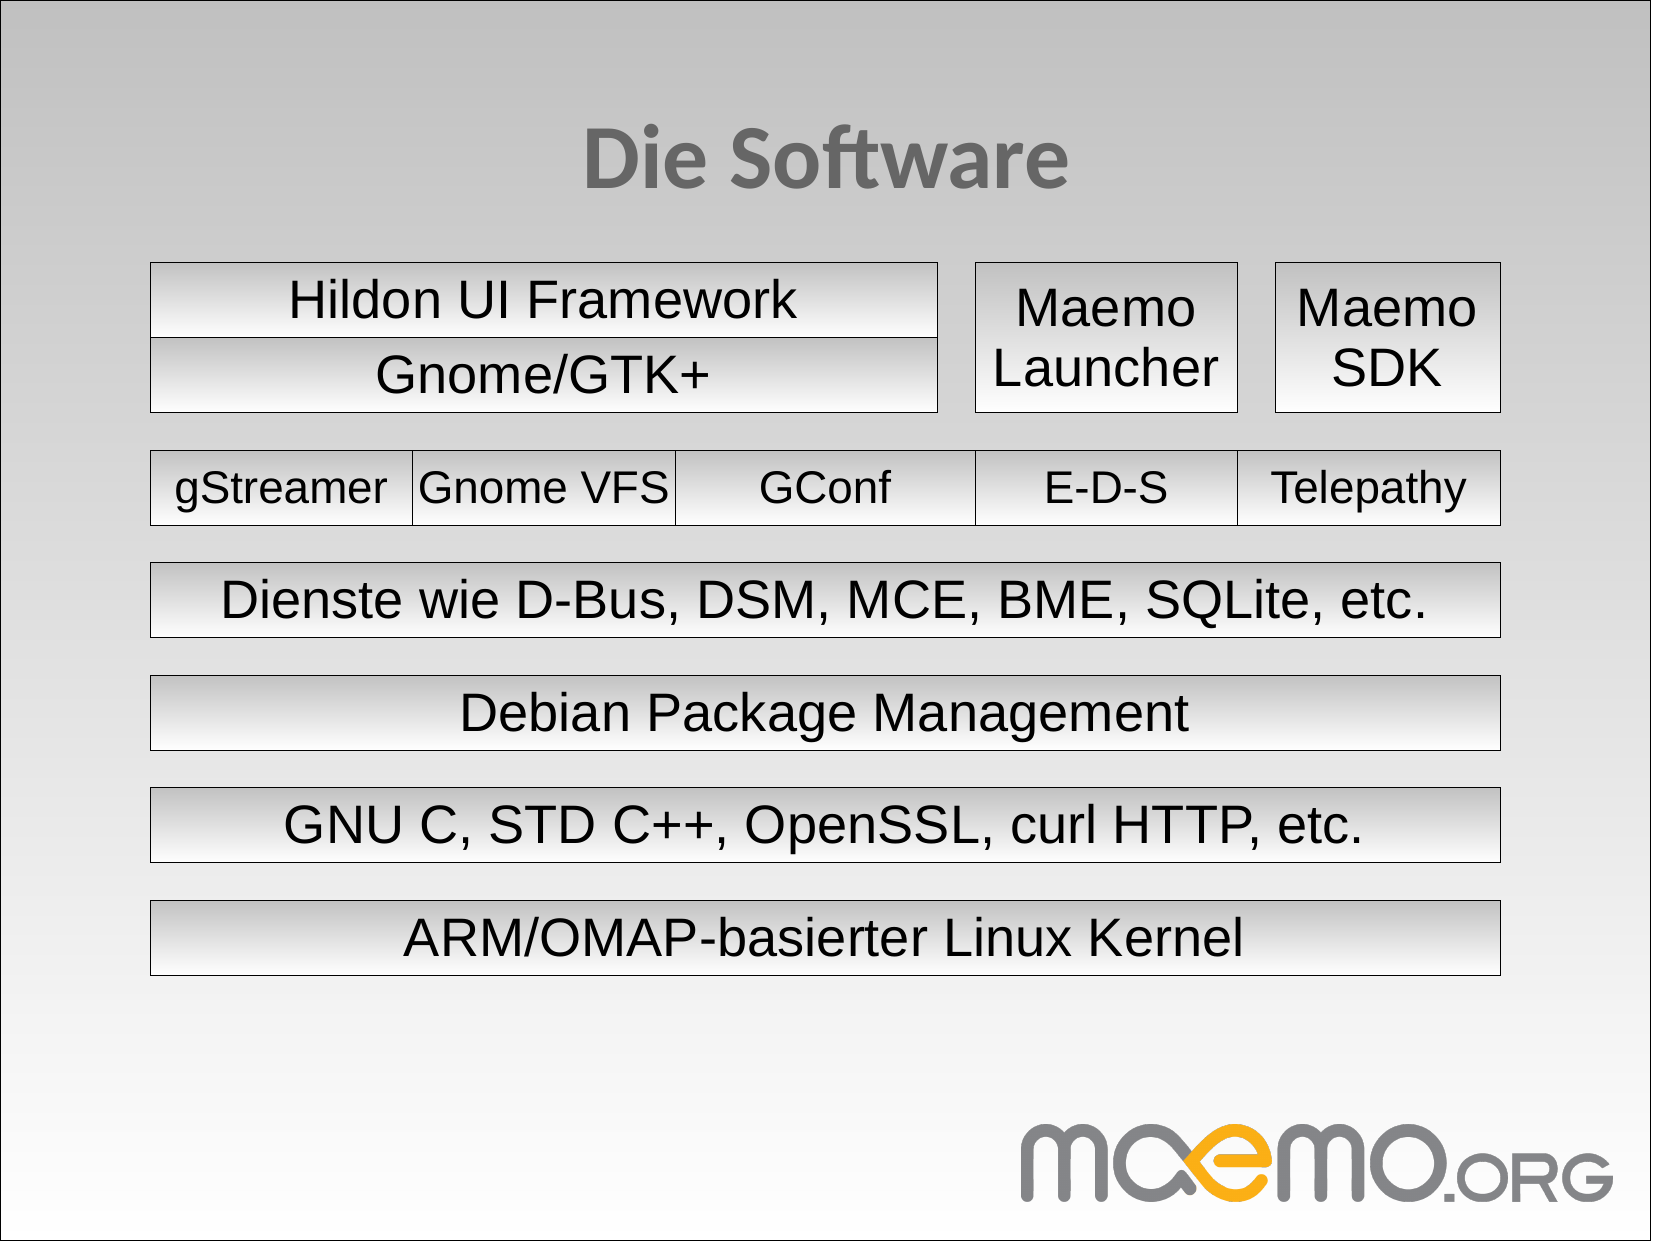

# Die Software
Hildon UI Framework
Maemo
Launcher
Maemo
SDK
Gnome/GTK+
gStreamer
Gnome VFS
GConf
E-D-S
Telepathy
Dienste wie D-Bus, DSM, MCE, BME, SQLite, etc.
Debian Package Management
GNU C, STD C++, OpenSSL, curl HTTP, etc.
ARM/OMAP-basierter Linux Kernel